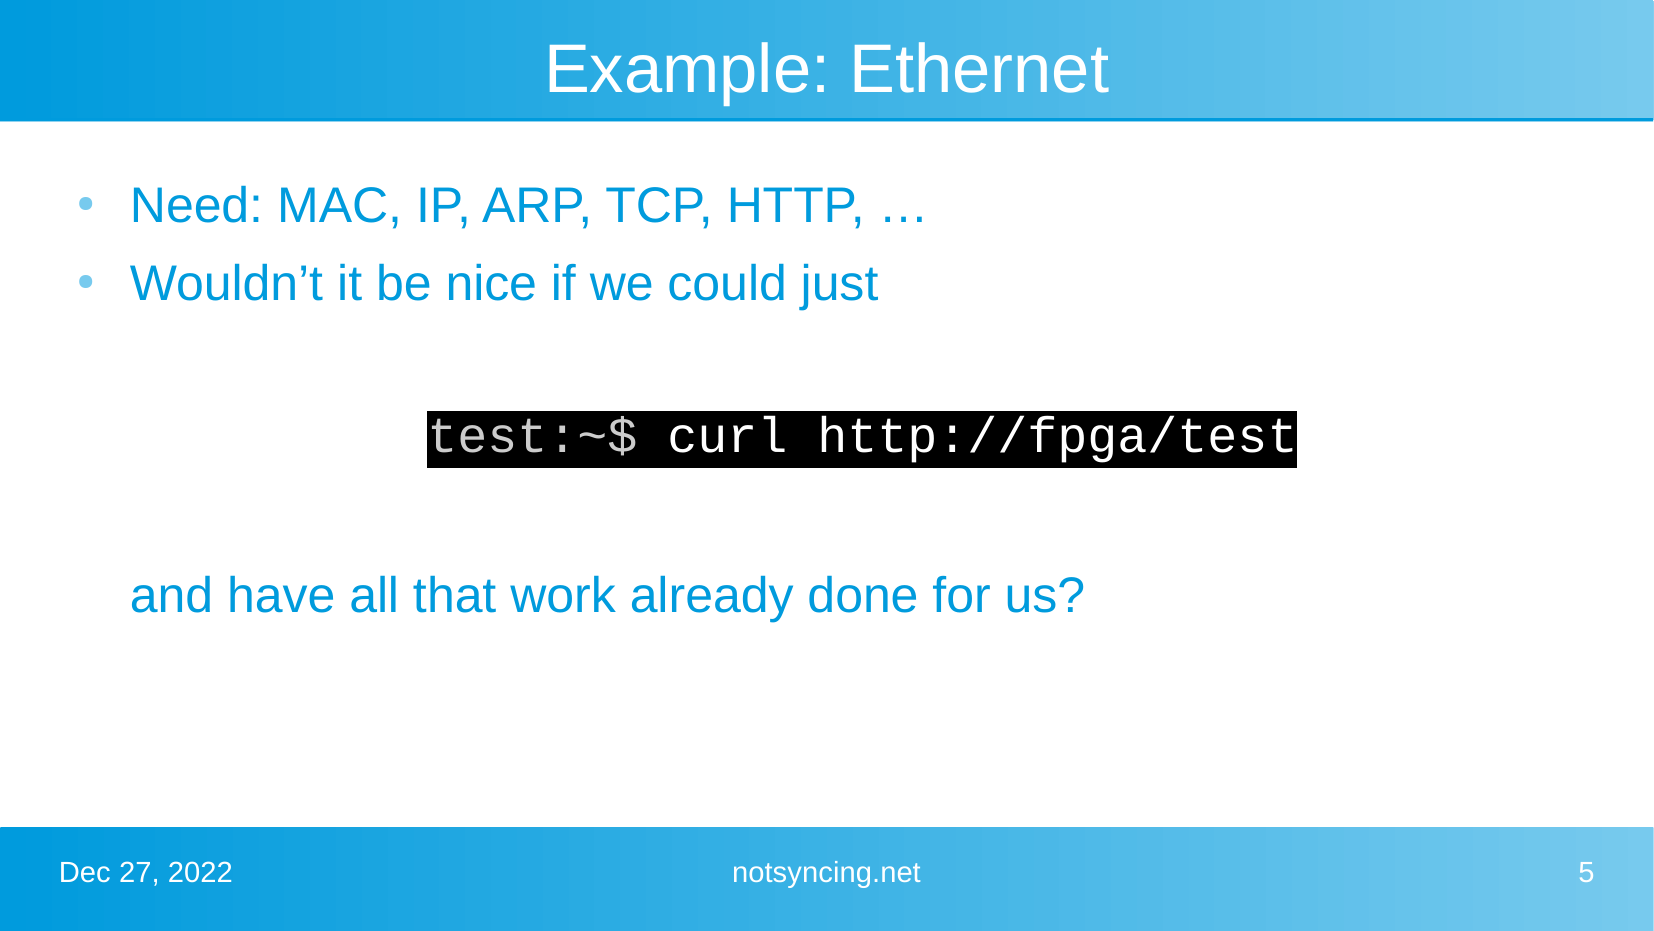

# Example: Ethernet
Need: MAC, IP, ARP, TCP, HTTP, …
Wouldn’t it be nice if we could just
test:~$ curl http://fpga/test
and have all that work already done for us?
Dec 27, 2022
notsyncing.net
5